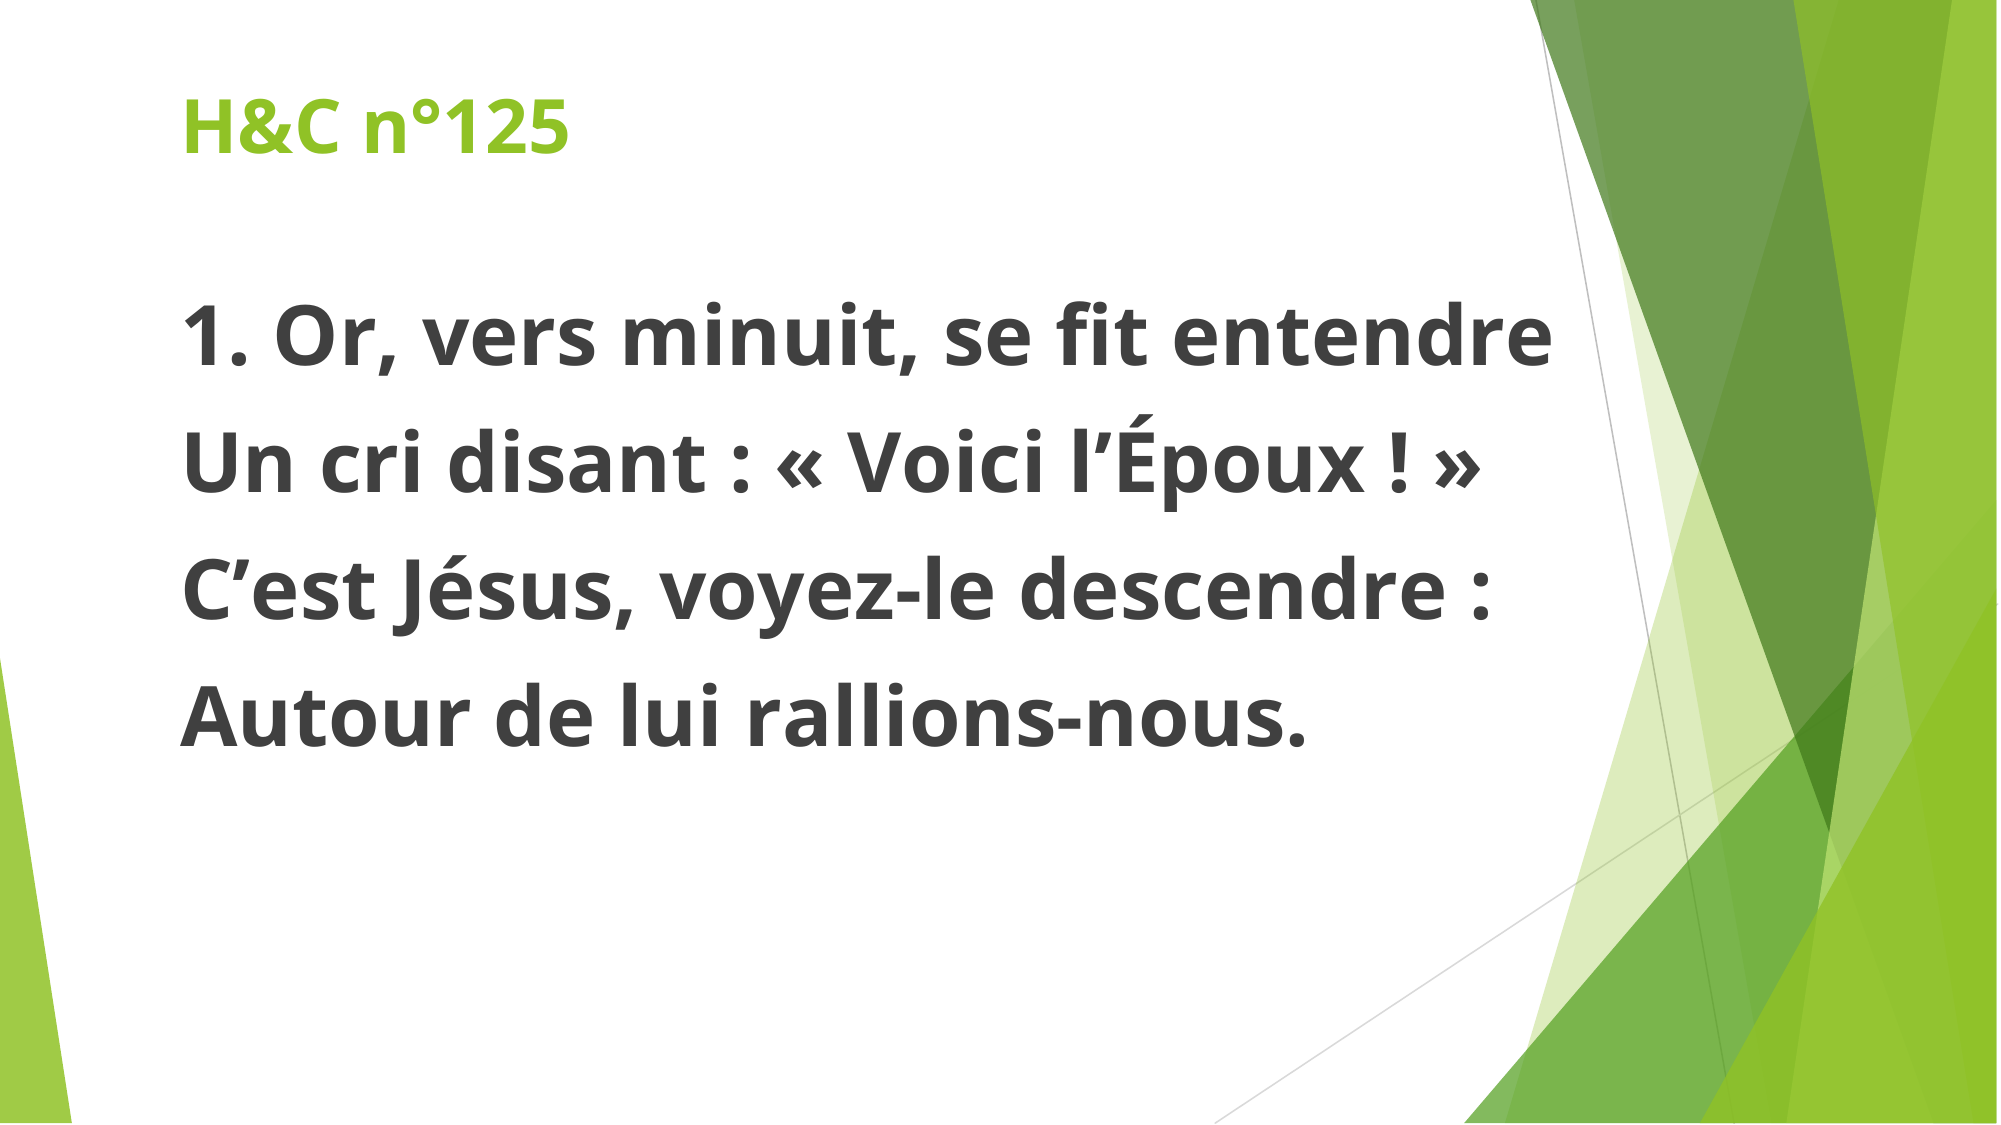

H&C n°125
1. Or, vers minuit, se fit entendre
Un cri disant : « Voici l’Époux ! »
C’est Jésus, voyez-le descendre :
Autour de lui rallions-nous.